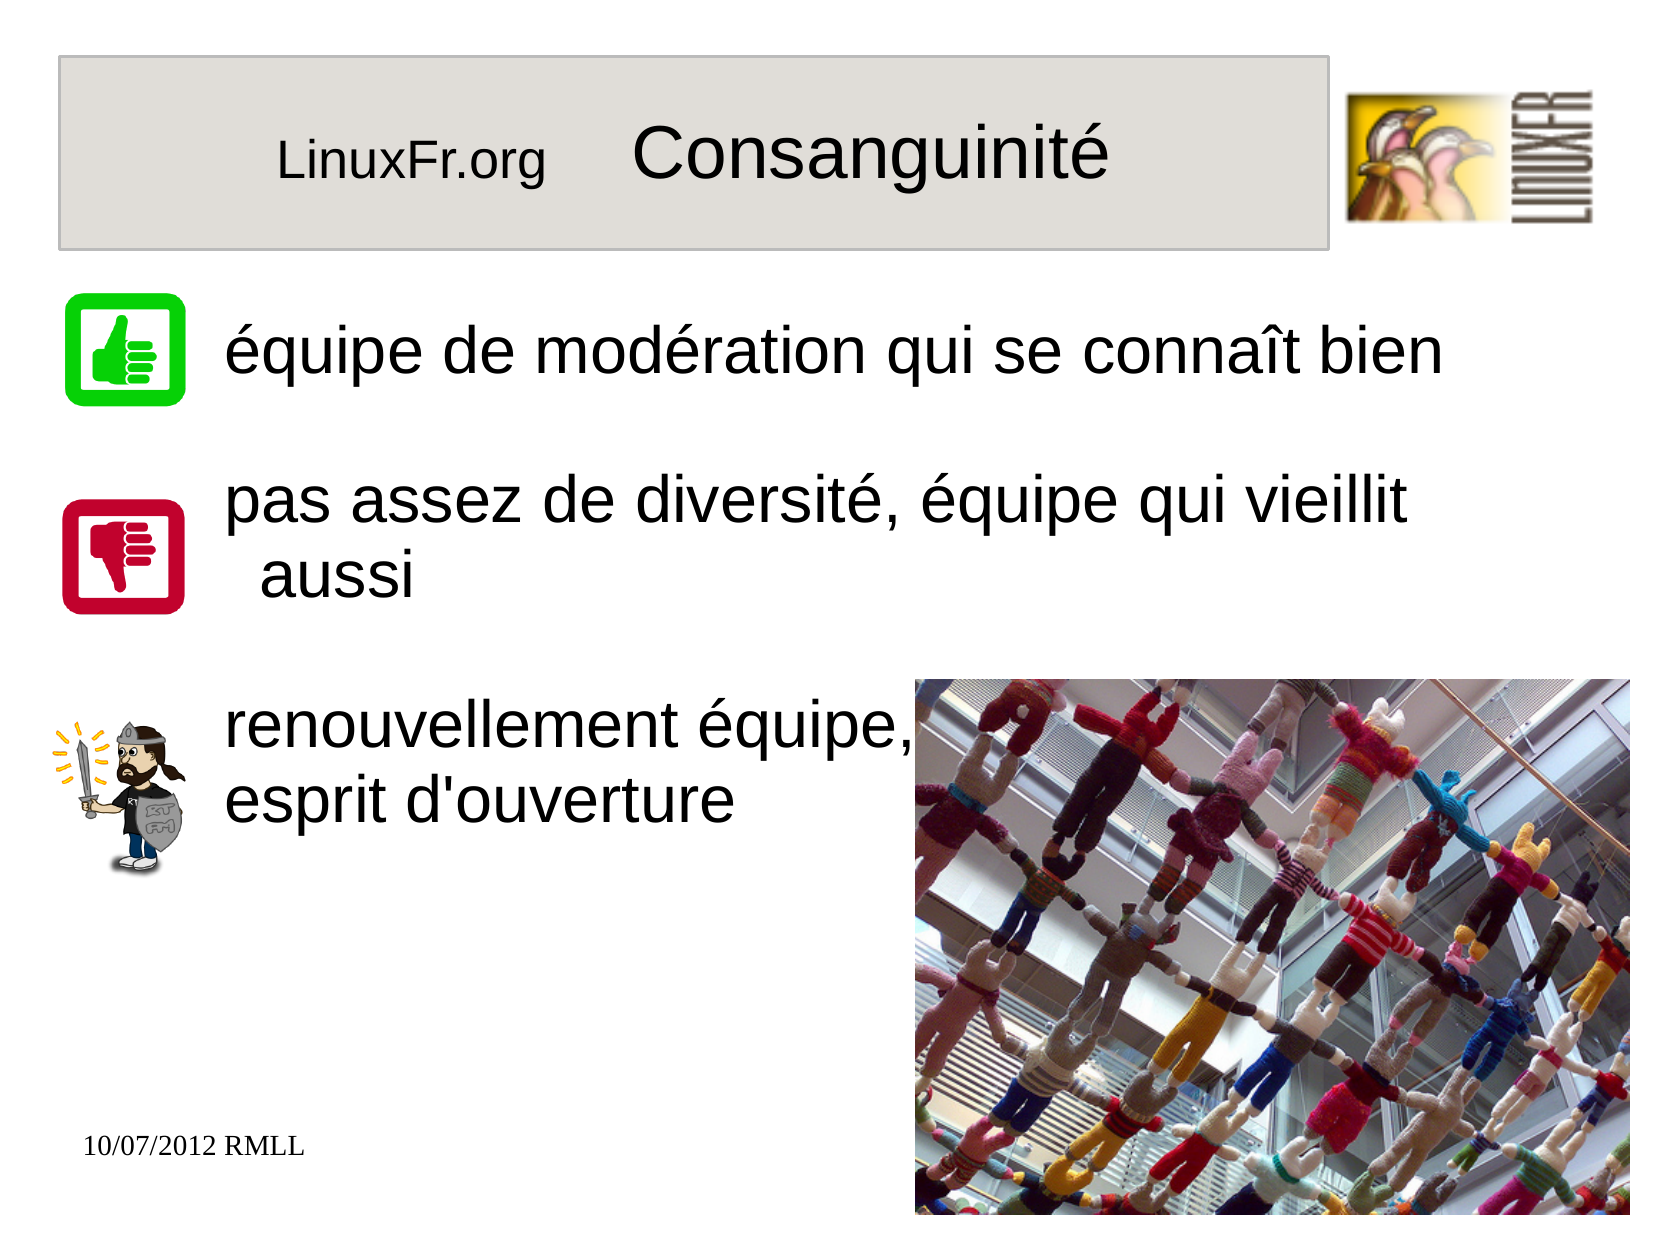

# LinuxFr.org Consanguinité
équipe de modération qui se connaît bien
pas assez de diversité, équipe qui vieillit aussi
renouvellement équipe,
esprit d'ouverture